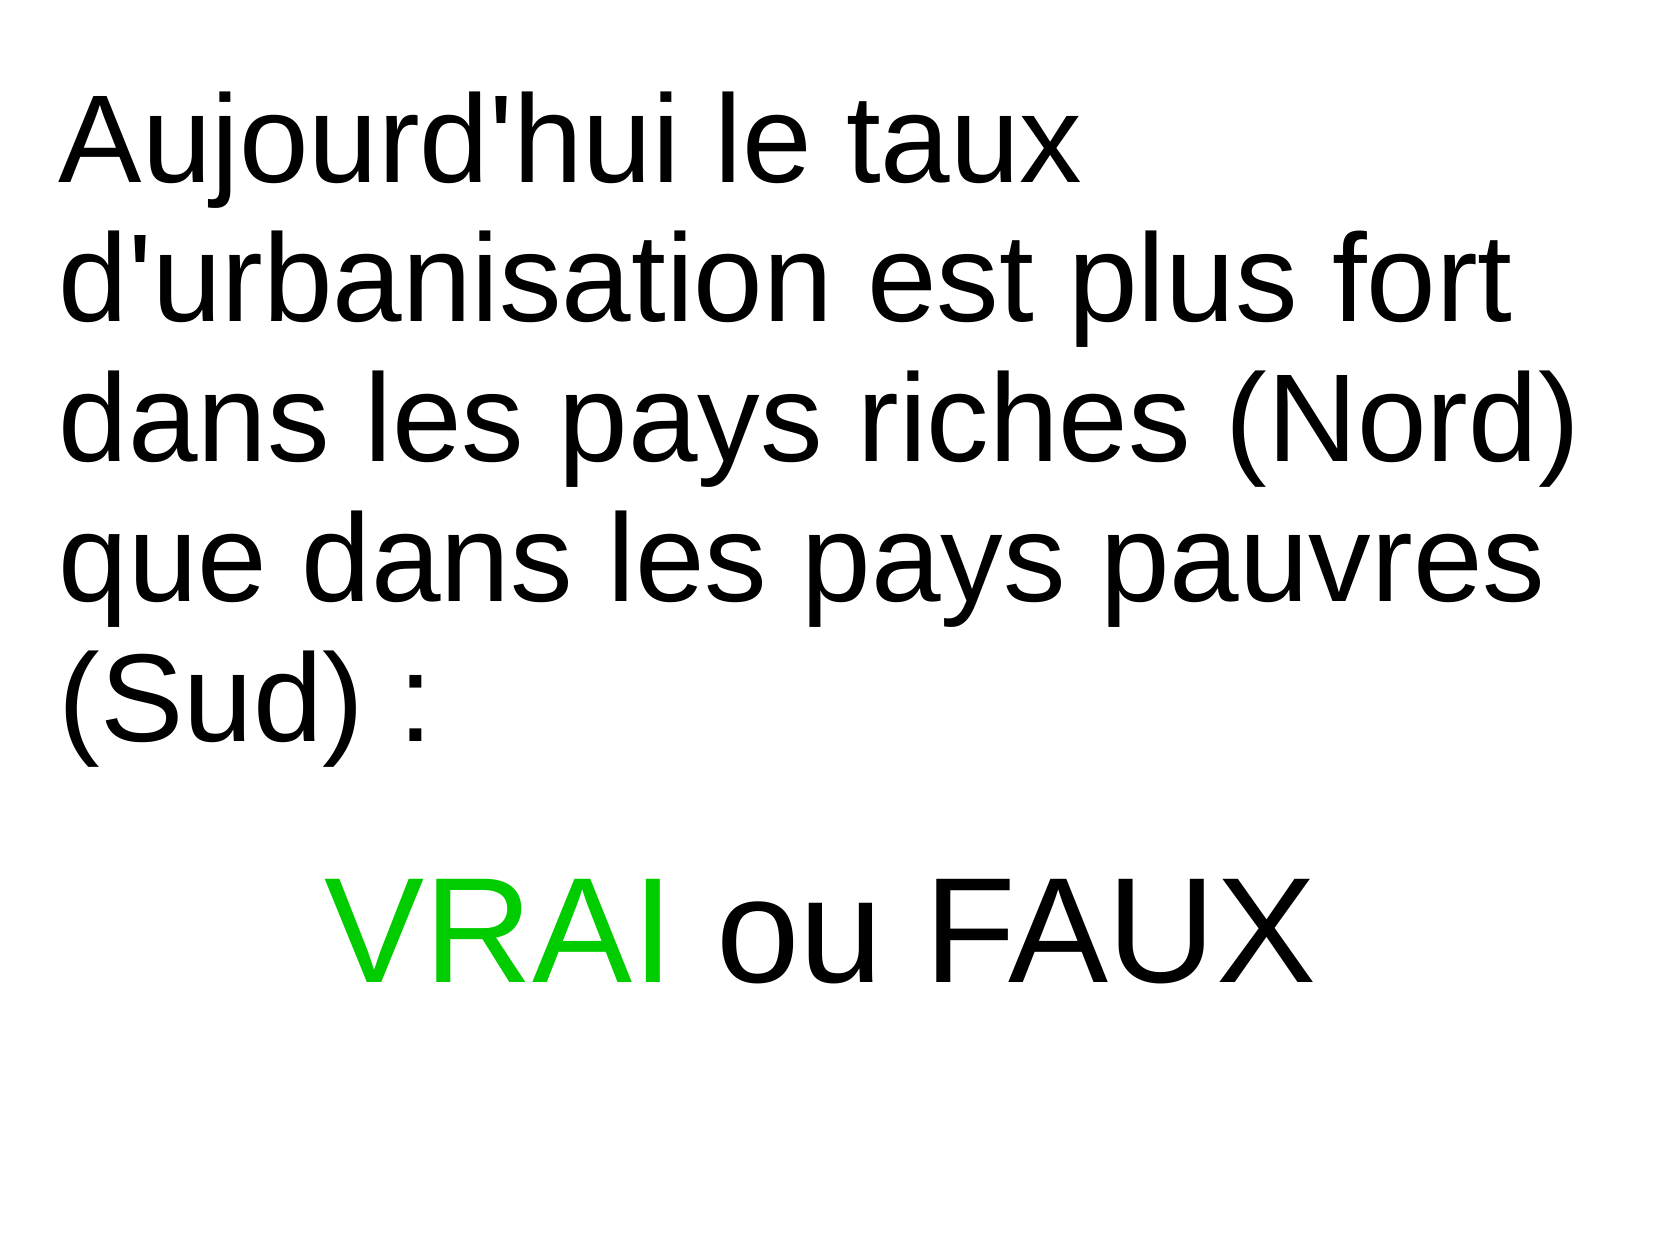

Aujourd'hui le taux d'urbanisation est plus fort dans les pays riches (Nord) que dans les pays pauvres (Sud) :
# VRAI ou FAUX